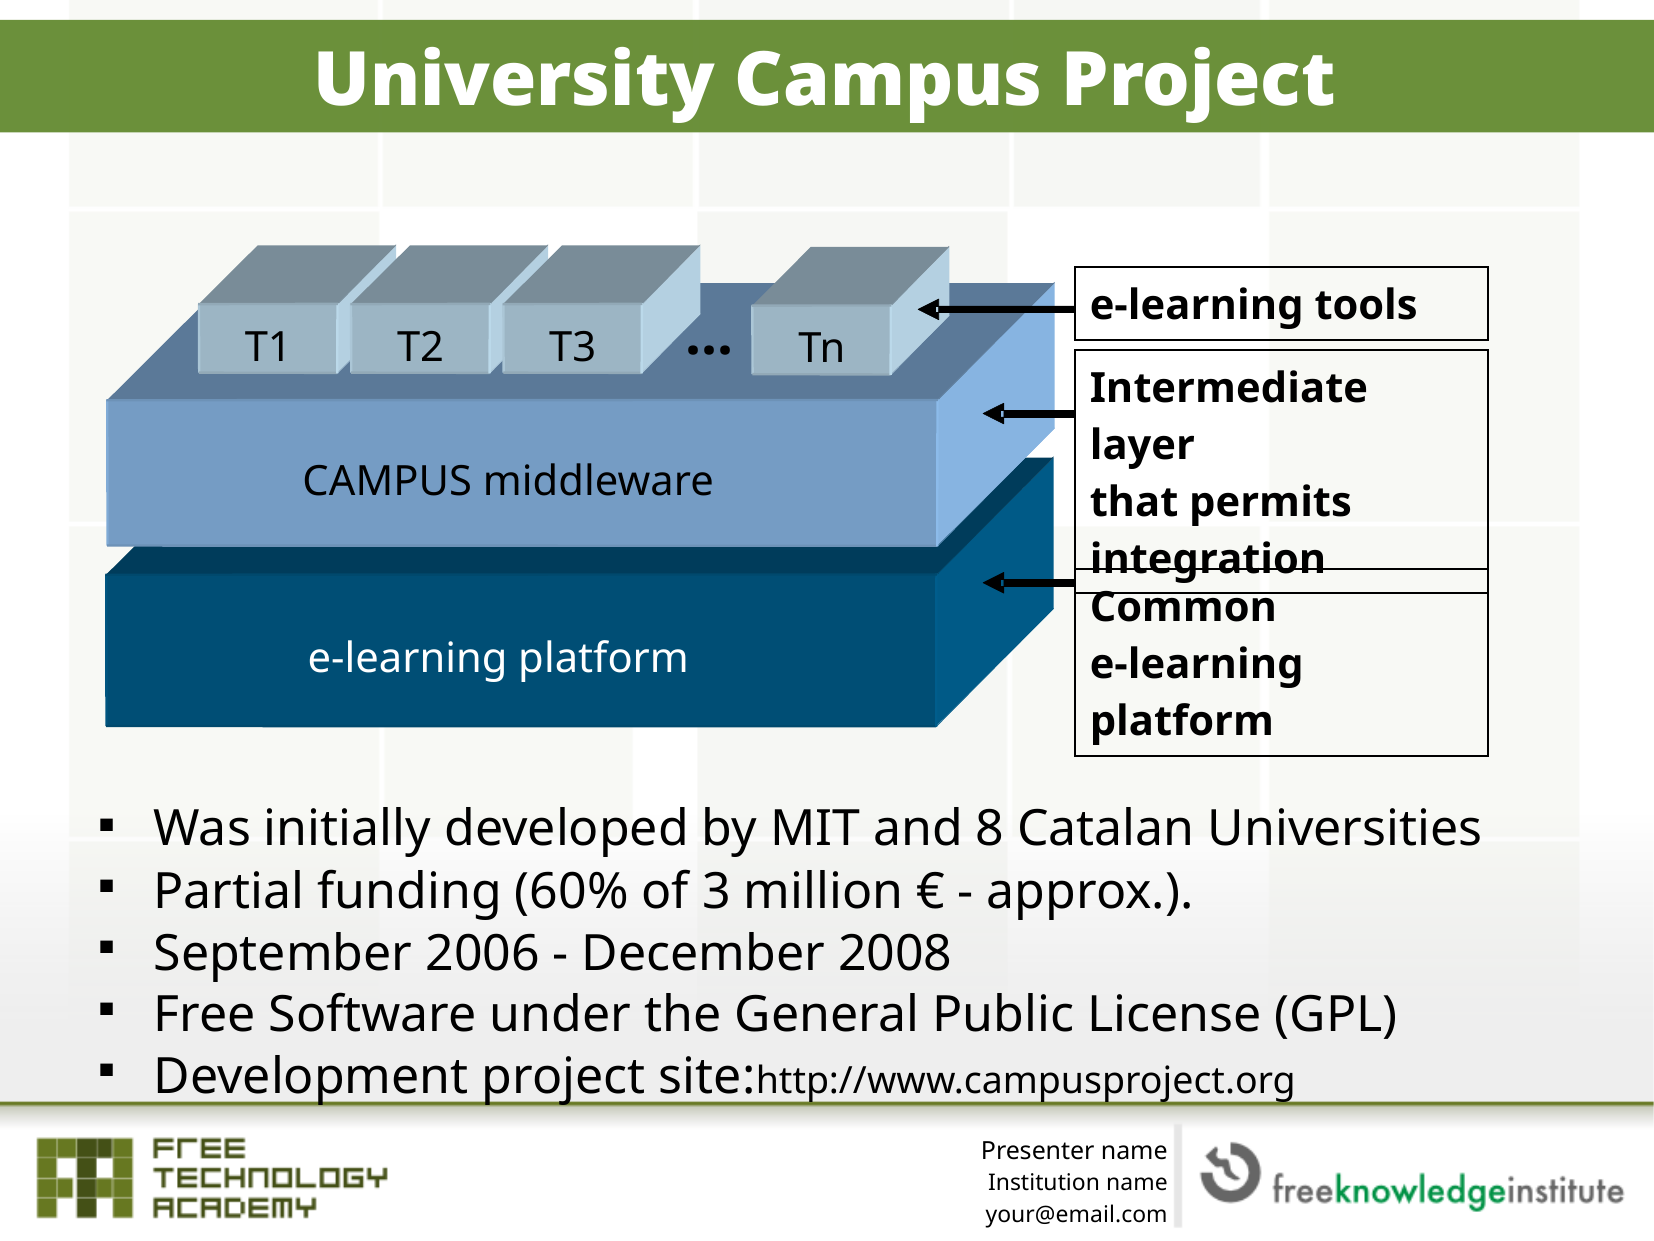

# University Campus Project
e-learning tools
...
T1
T2
T3
Tn
Intermediate layer
that permits
integration
CAMPUS middleware
Common
e-learning platform
e-learning platform
Was initially developed by MIT and 8 Catalan Universities
Partial funding (60% of 3 million € - approx.).
September 2006 - December 2008
Free Software under the General Public License (GPL)
Development project site:http://www.campusproject.org